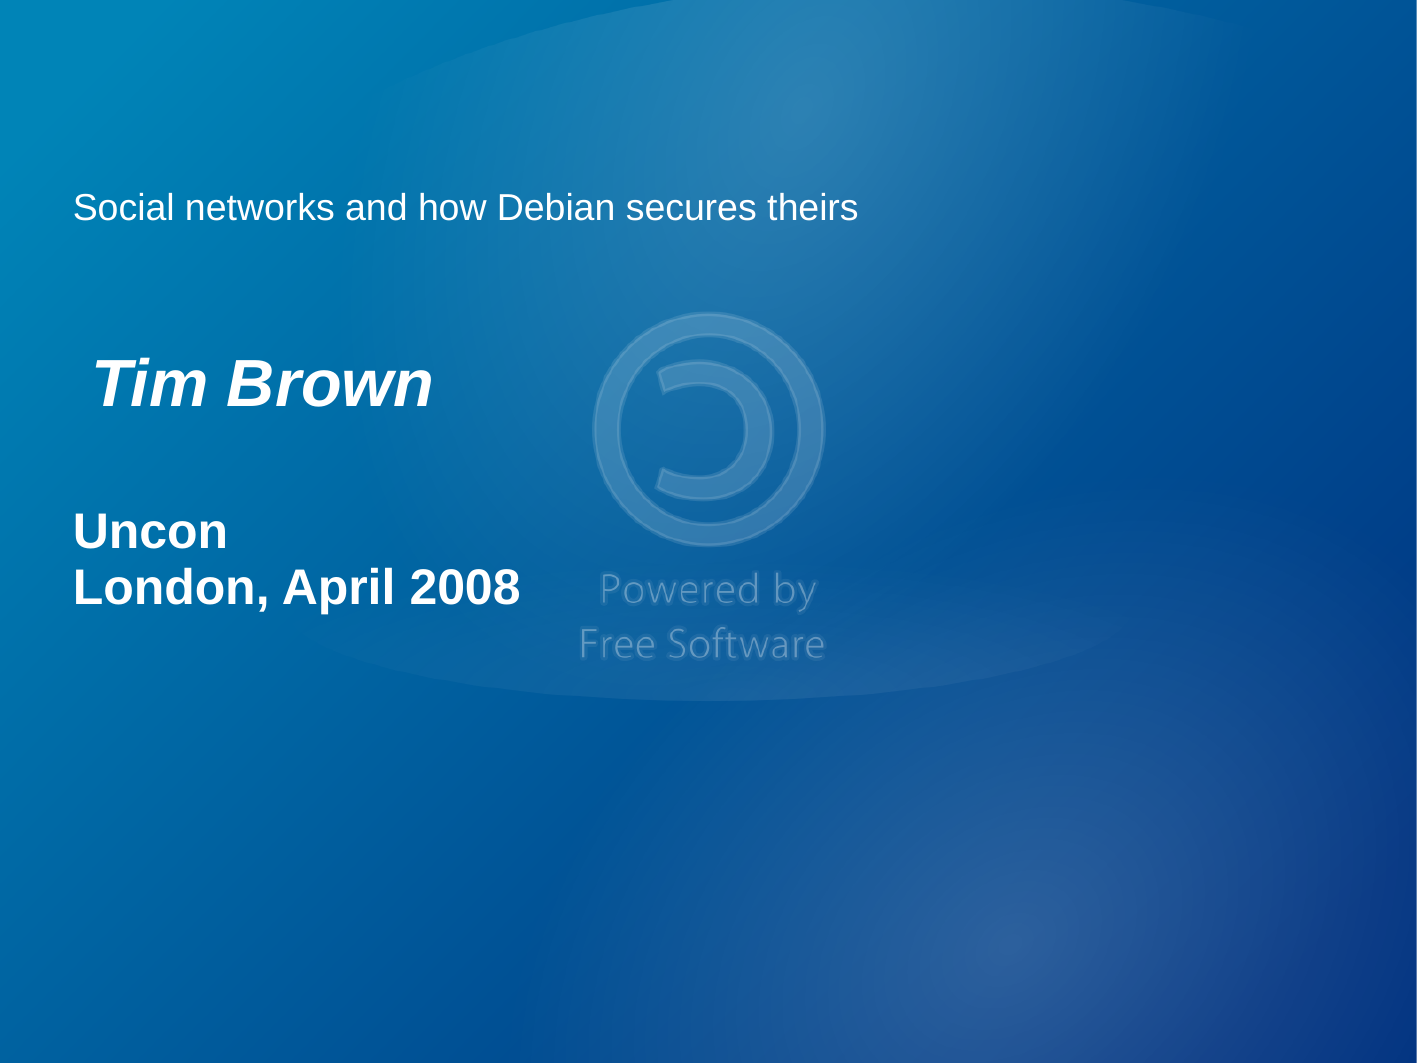

Social networks and how Debian secures theirs
 Tim Brown
Uncon
London, April 2008